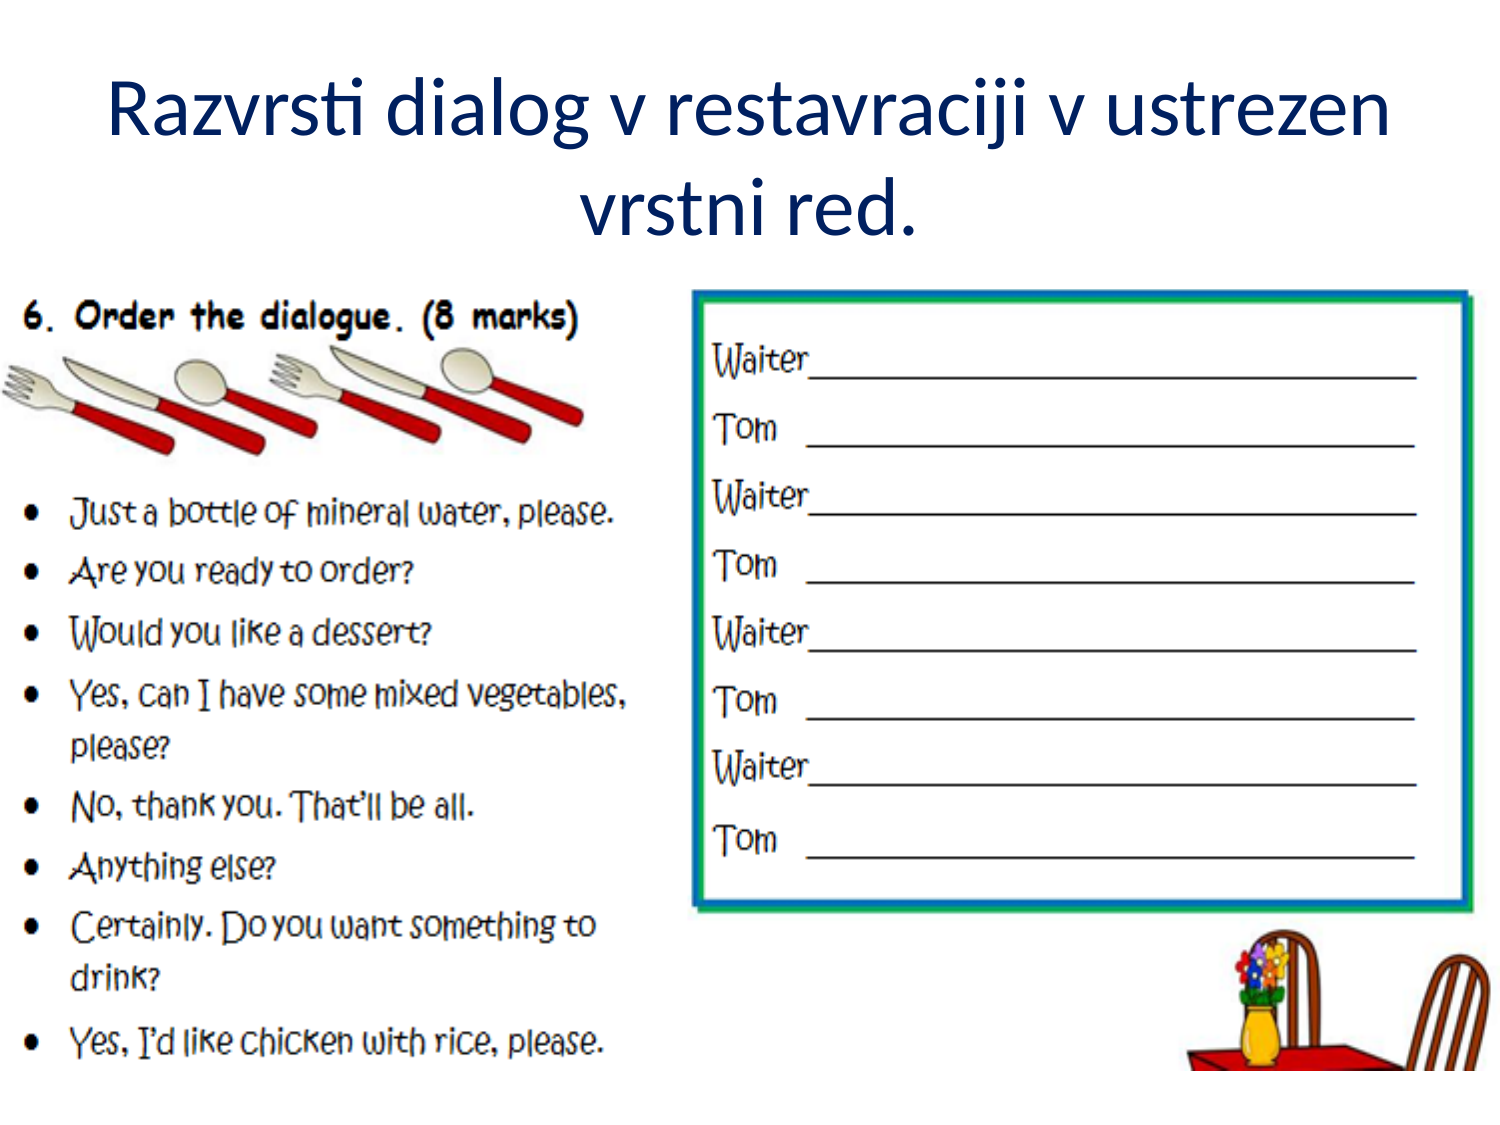

# Razvrsti dialog v restavraciji v ustrezen vrstni red.